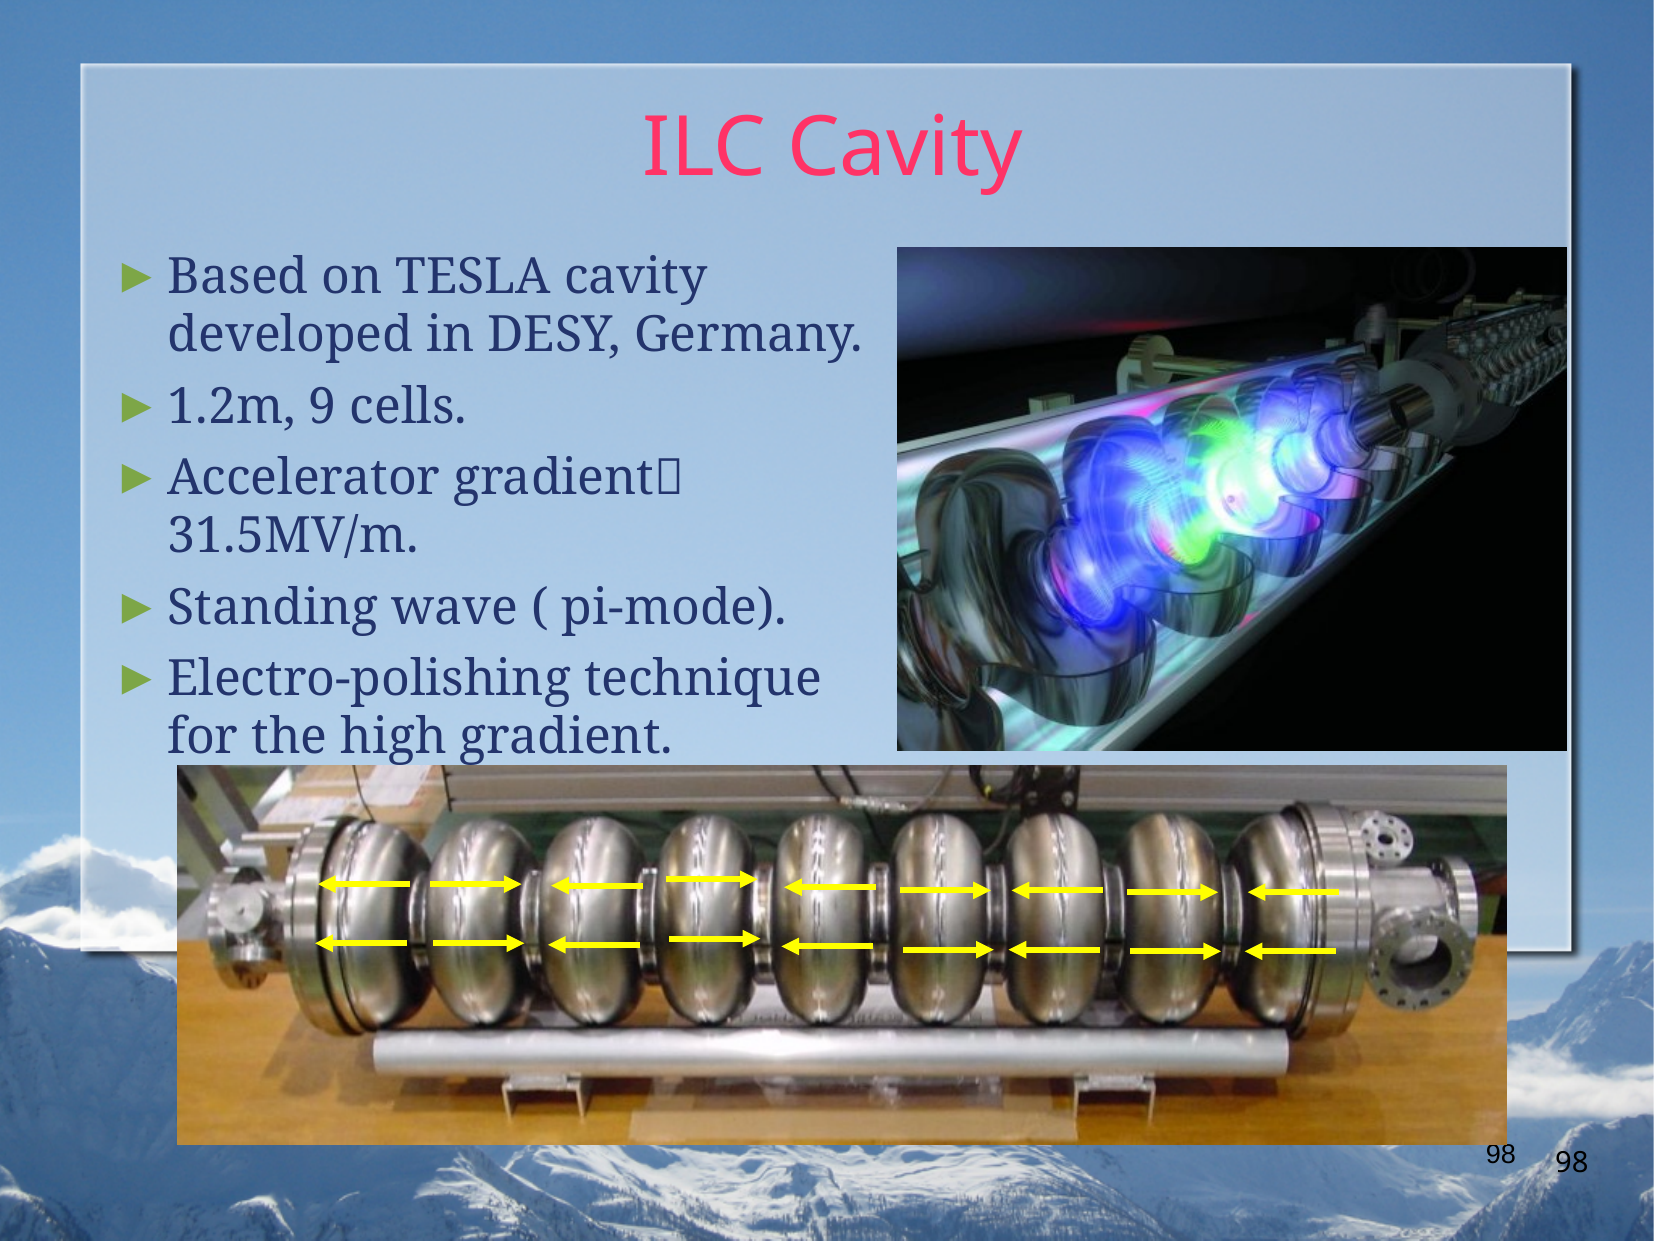

# ILC Cavity
Based on TESLA cavity developed in DESY, Germany.
1.2m, 9 cells.
Accelerator gradient：31.5MV/m.
Standing wave ( pi-mode).
Electro-polishing technique for the high gradient.
98